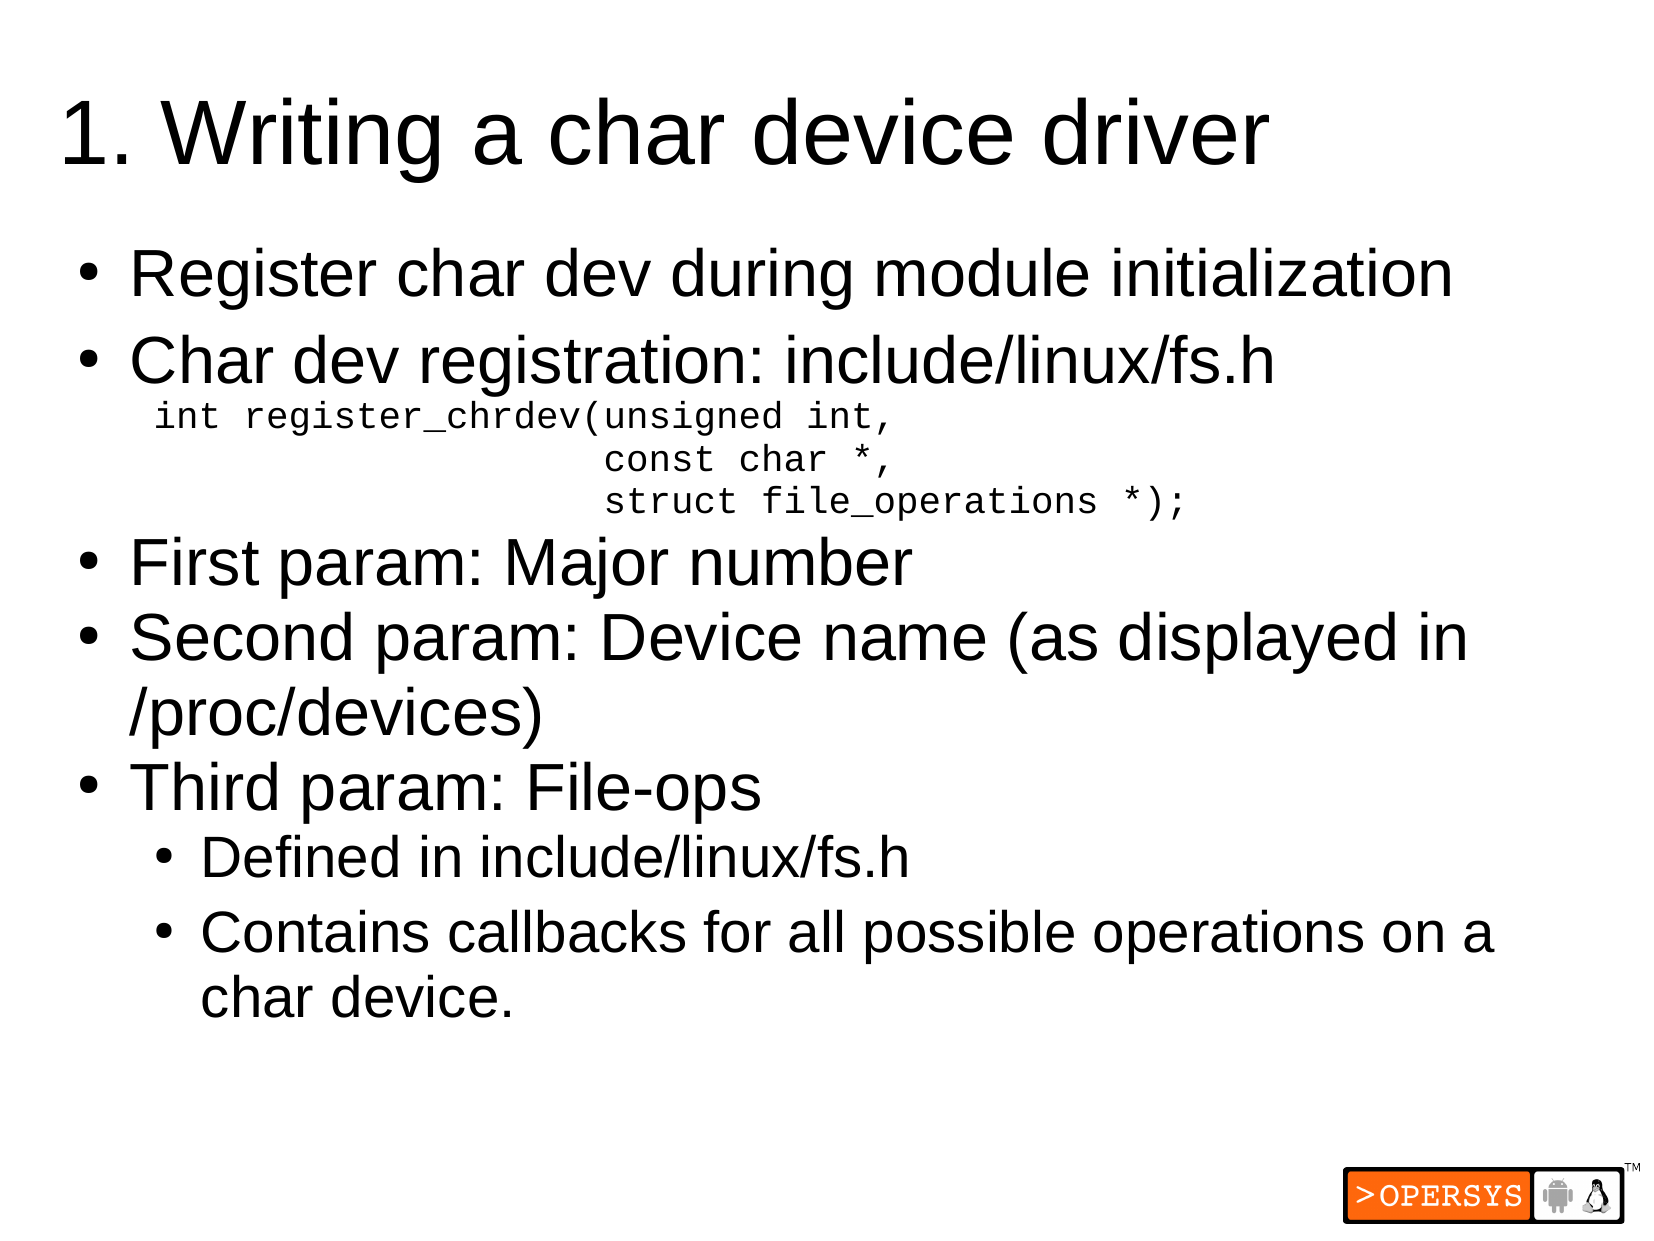

# 1. Writing a char device driver
Register char dev during module initialization
Char dev registration: include/linux/fs.h
int register_chrdev(unsigned int,
 const char *,
 struct file_operations *);
First param: Major number
Second param: Device name (as displayed in /proc/devices)
Third param: File-ops
Defined in include/linux/fs.h
Contains callbacks for all possible operations on a char device.